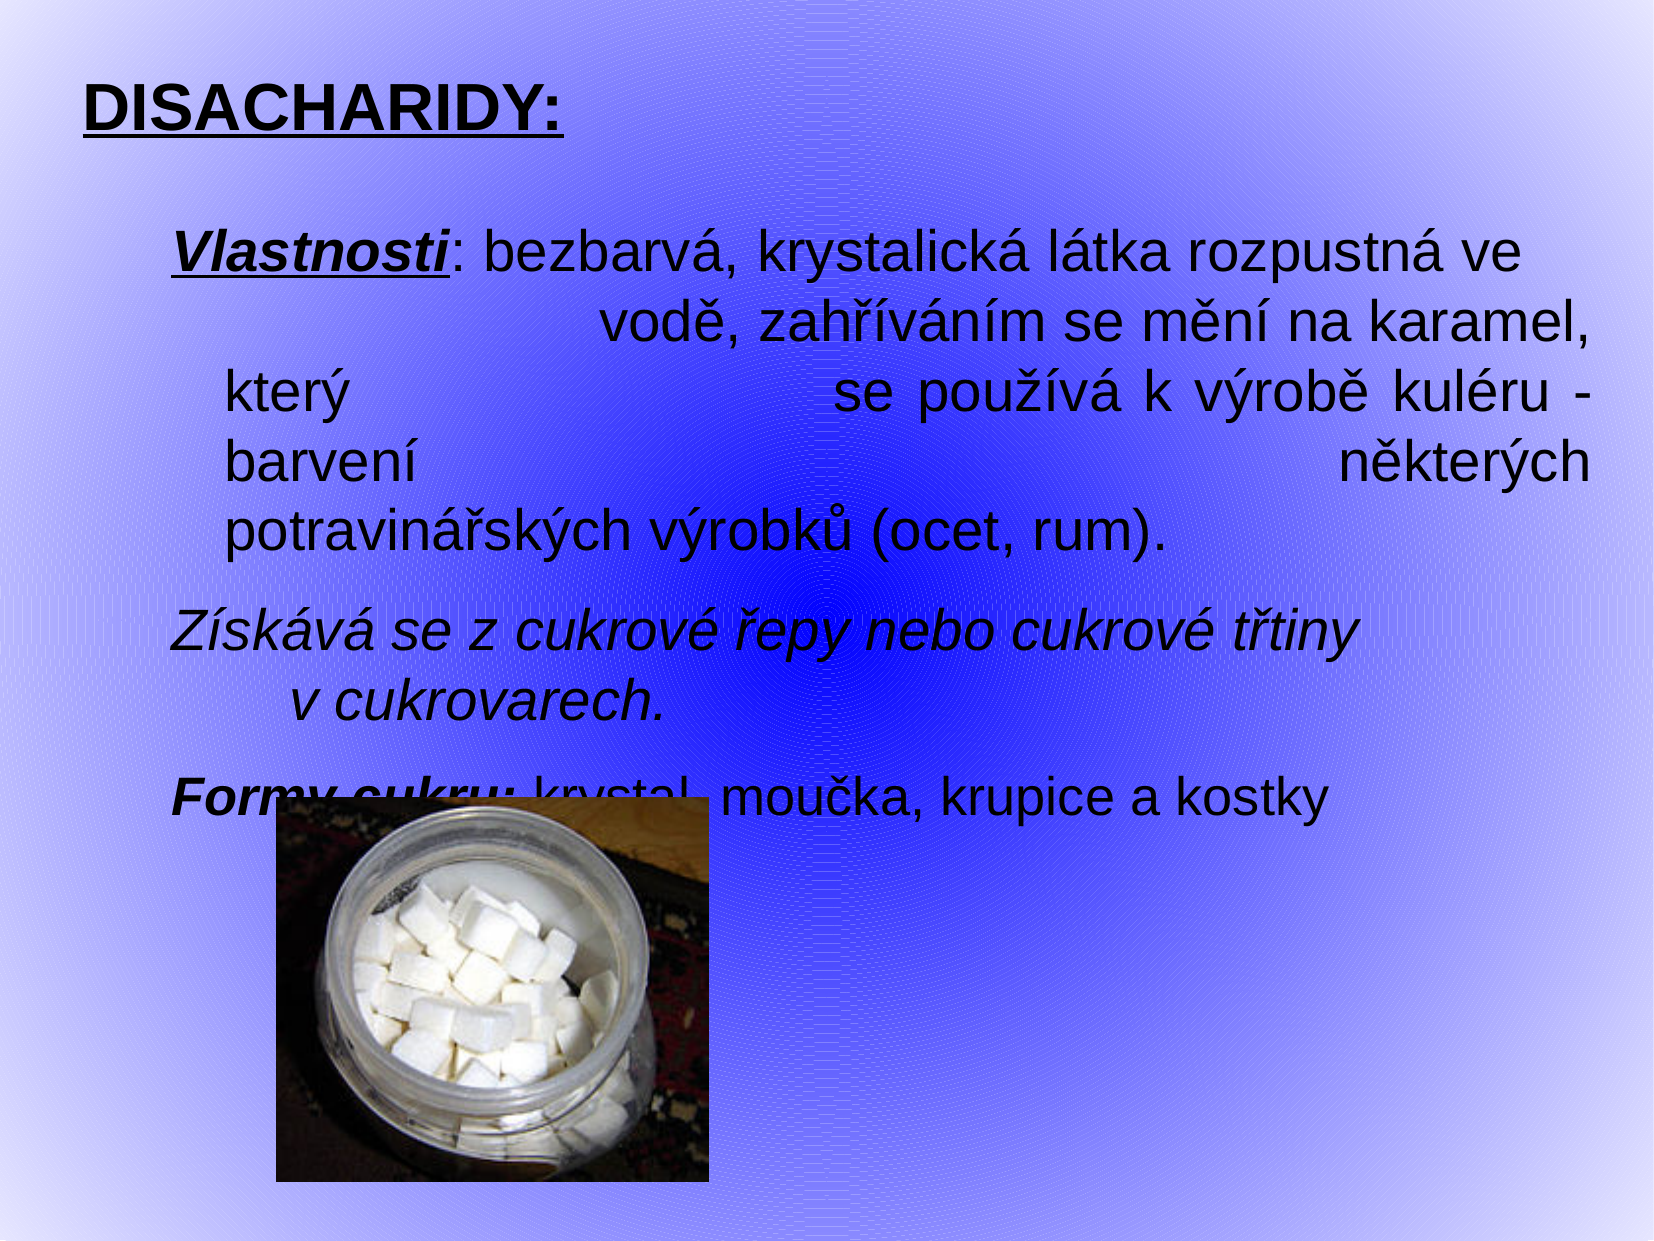

# DISACHARIDY:
Vlastnosti: bezbarvá, krystalická látka rozpustná ve vodě, zahříváním se mění na karamel, který se používá k výrobě kuléru - barvení některých potravinářských výrobků (ocet, rum).
Získává se z cukrové řepy nebo cukrové třtiny v cukrovarech.
Formy cukru: krystal, moučka, krupice a kostky